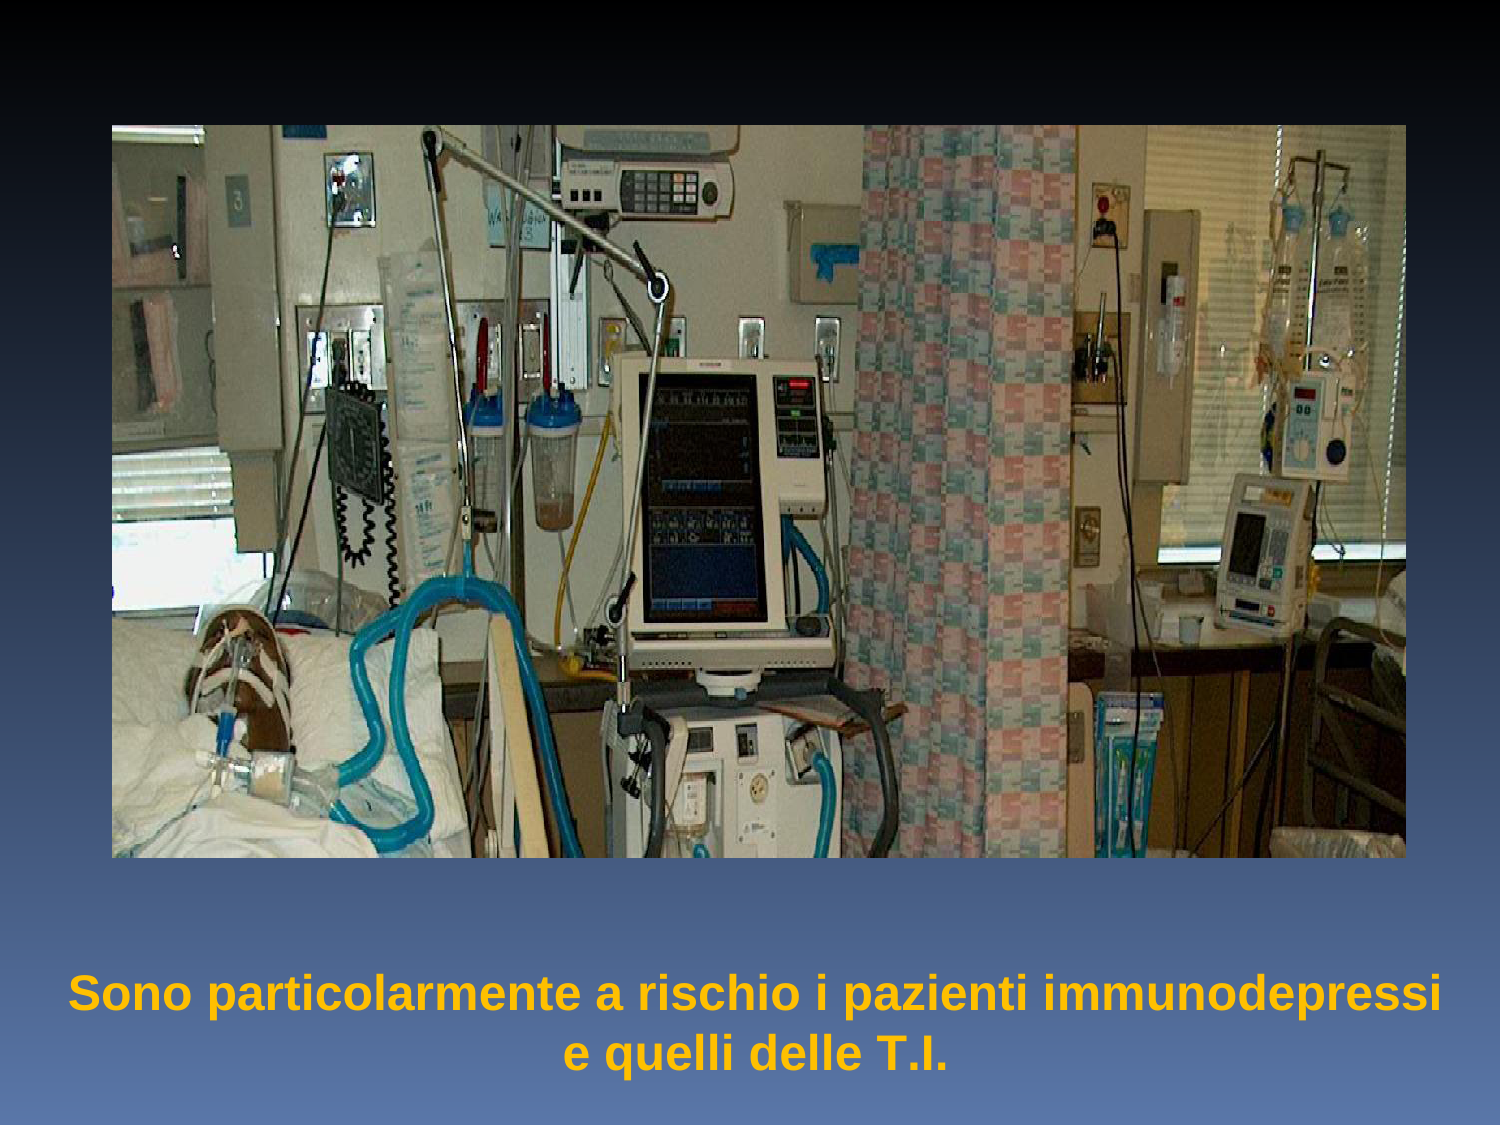

Sono particolarmente a rischio i pazienti immunodepressi e quelli delle T.I.